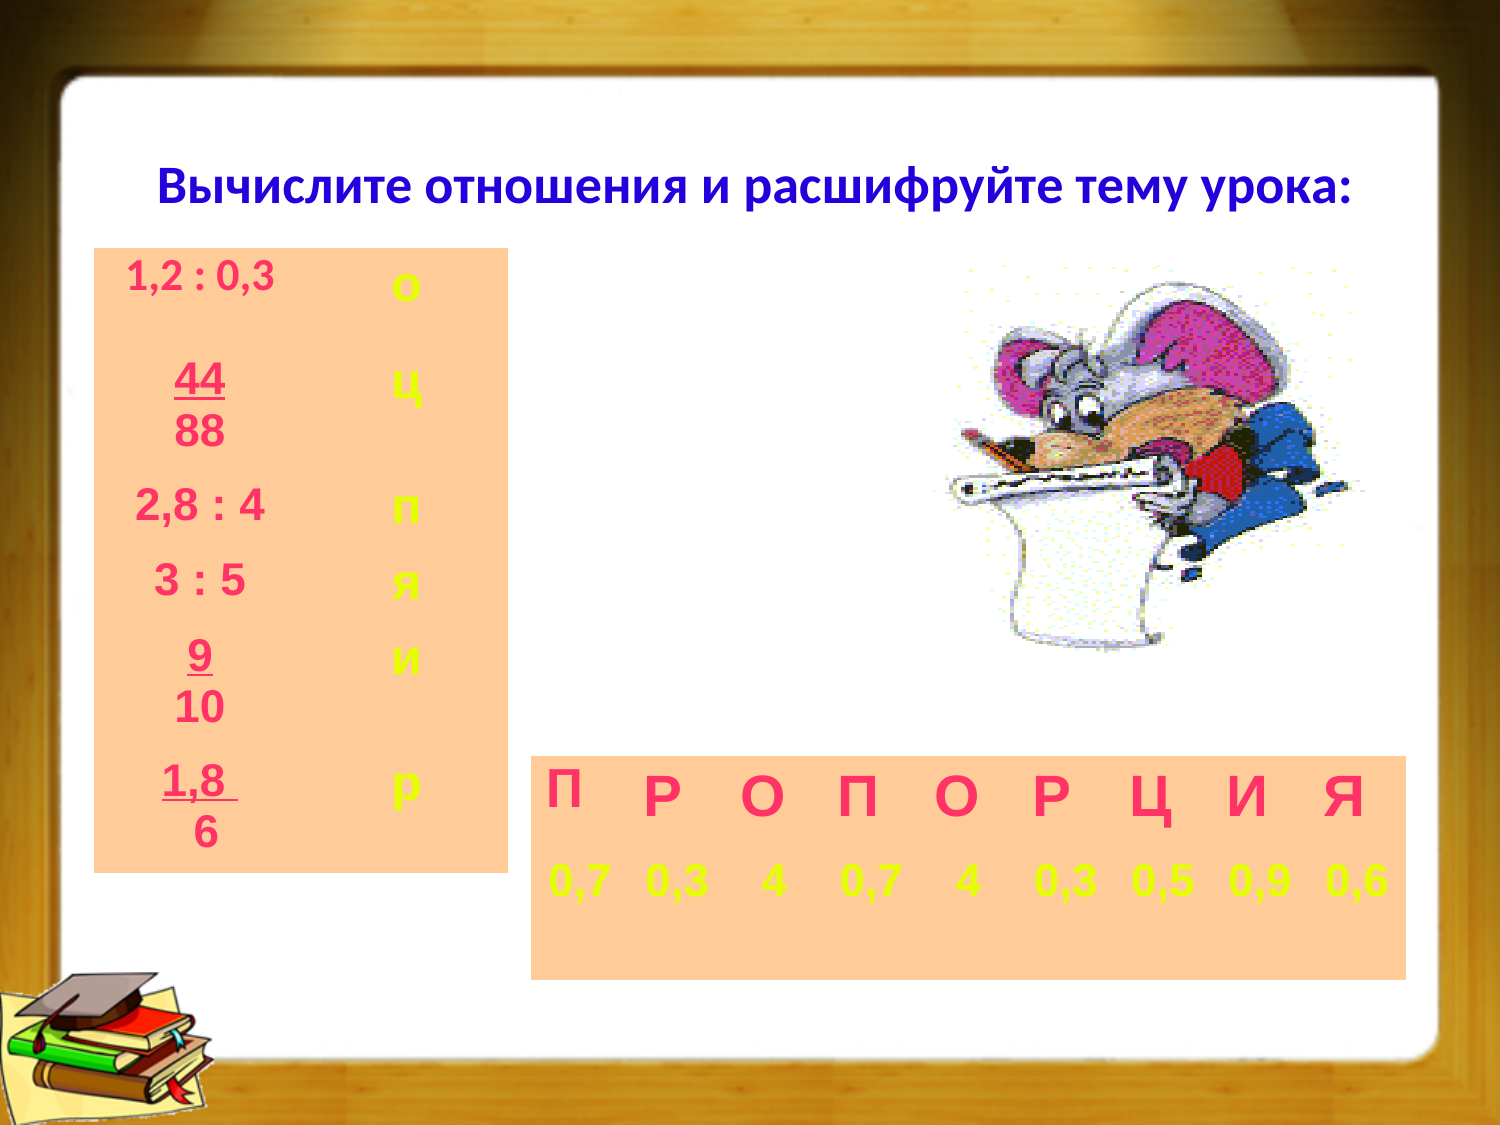

#
Вычислите отношения и расшифруйте тему урока:
| 1,2 : 0,3 | о |
| --- | --- |
| 44 88 | ц |
| 2,8 : 4 | п |
| 3 : 5 | я |
| 9 10 | и |
| 1,8 6 | р |
| П | Р | О | П | О | Р | Ц | И | Я |
| --- | --- | --- | --- | --- | --- | --- | --- | --- |
| 0,7 | 0,3 | 4 | 0,7 | 4 | 0,3 | 0,5 | 0,9 | 0,6 |